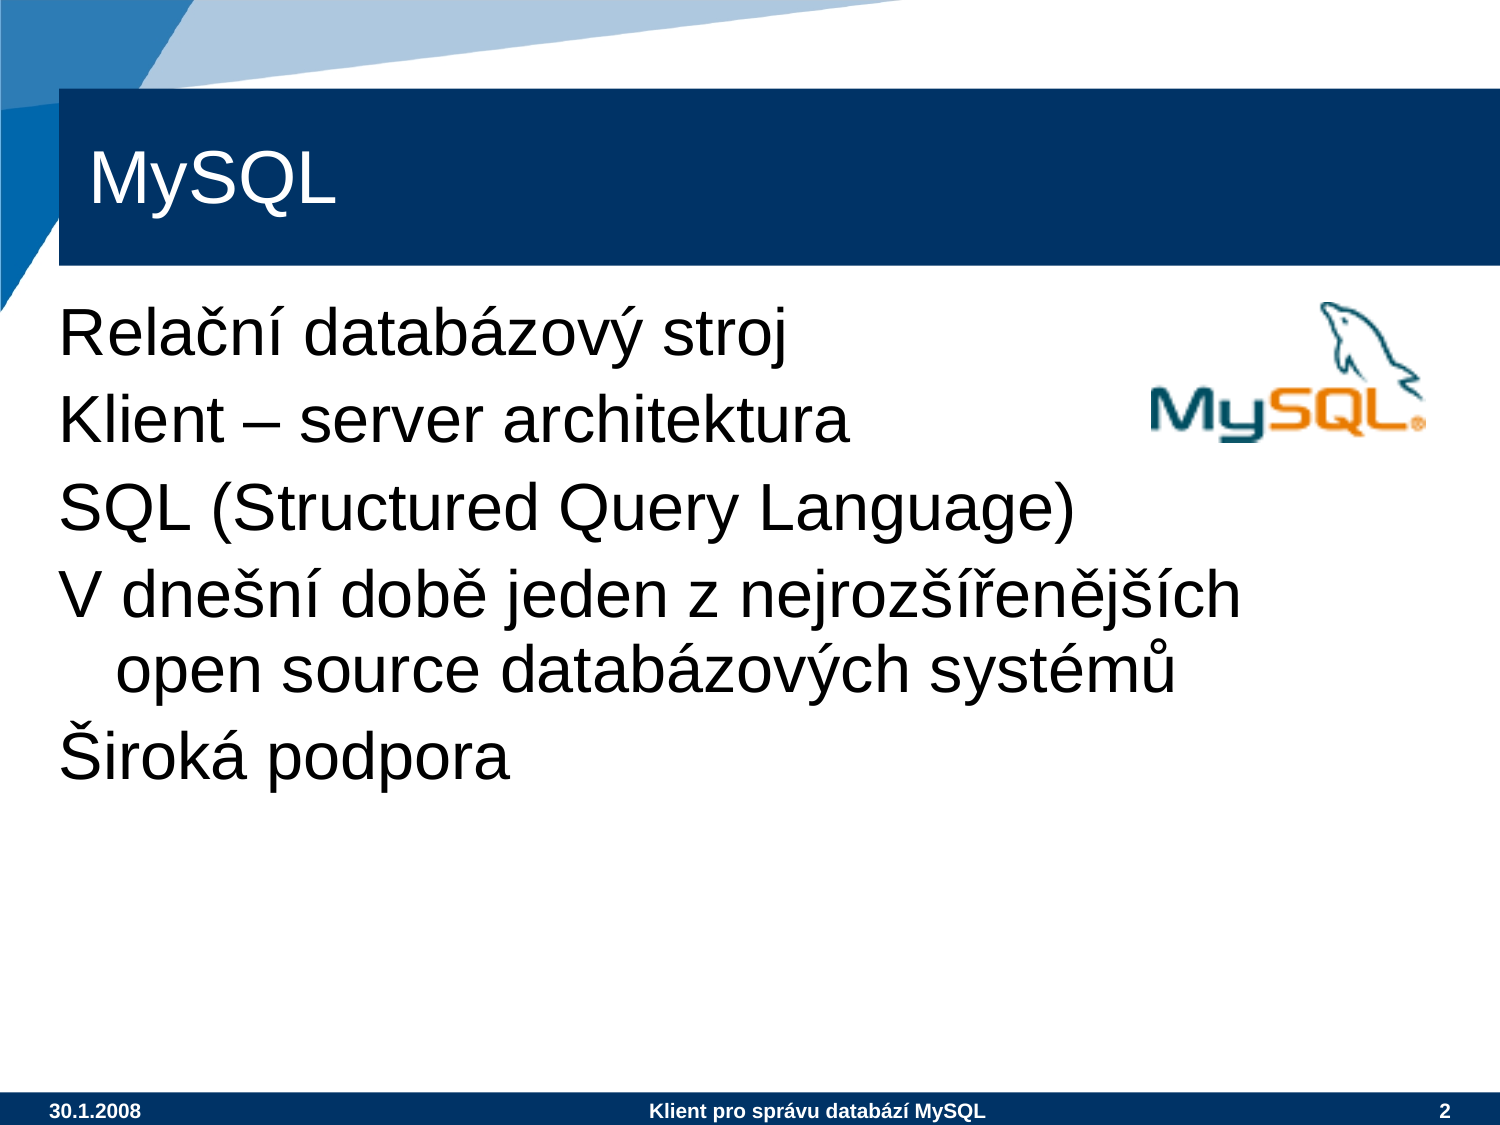

# MySQL
Relační databázový stroj
Klient – server architektura
SQL (Structured Query Language)
V dnešní době jeden z nejrozšířenějších open source databázových systémů
Široká podpora